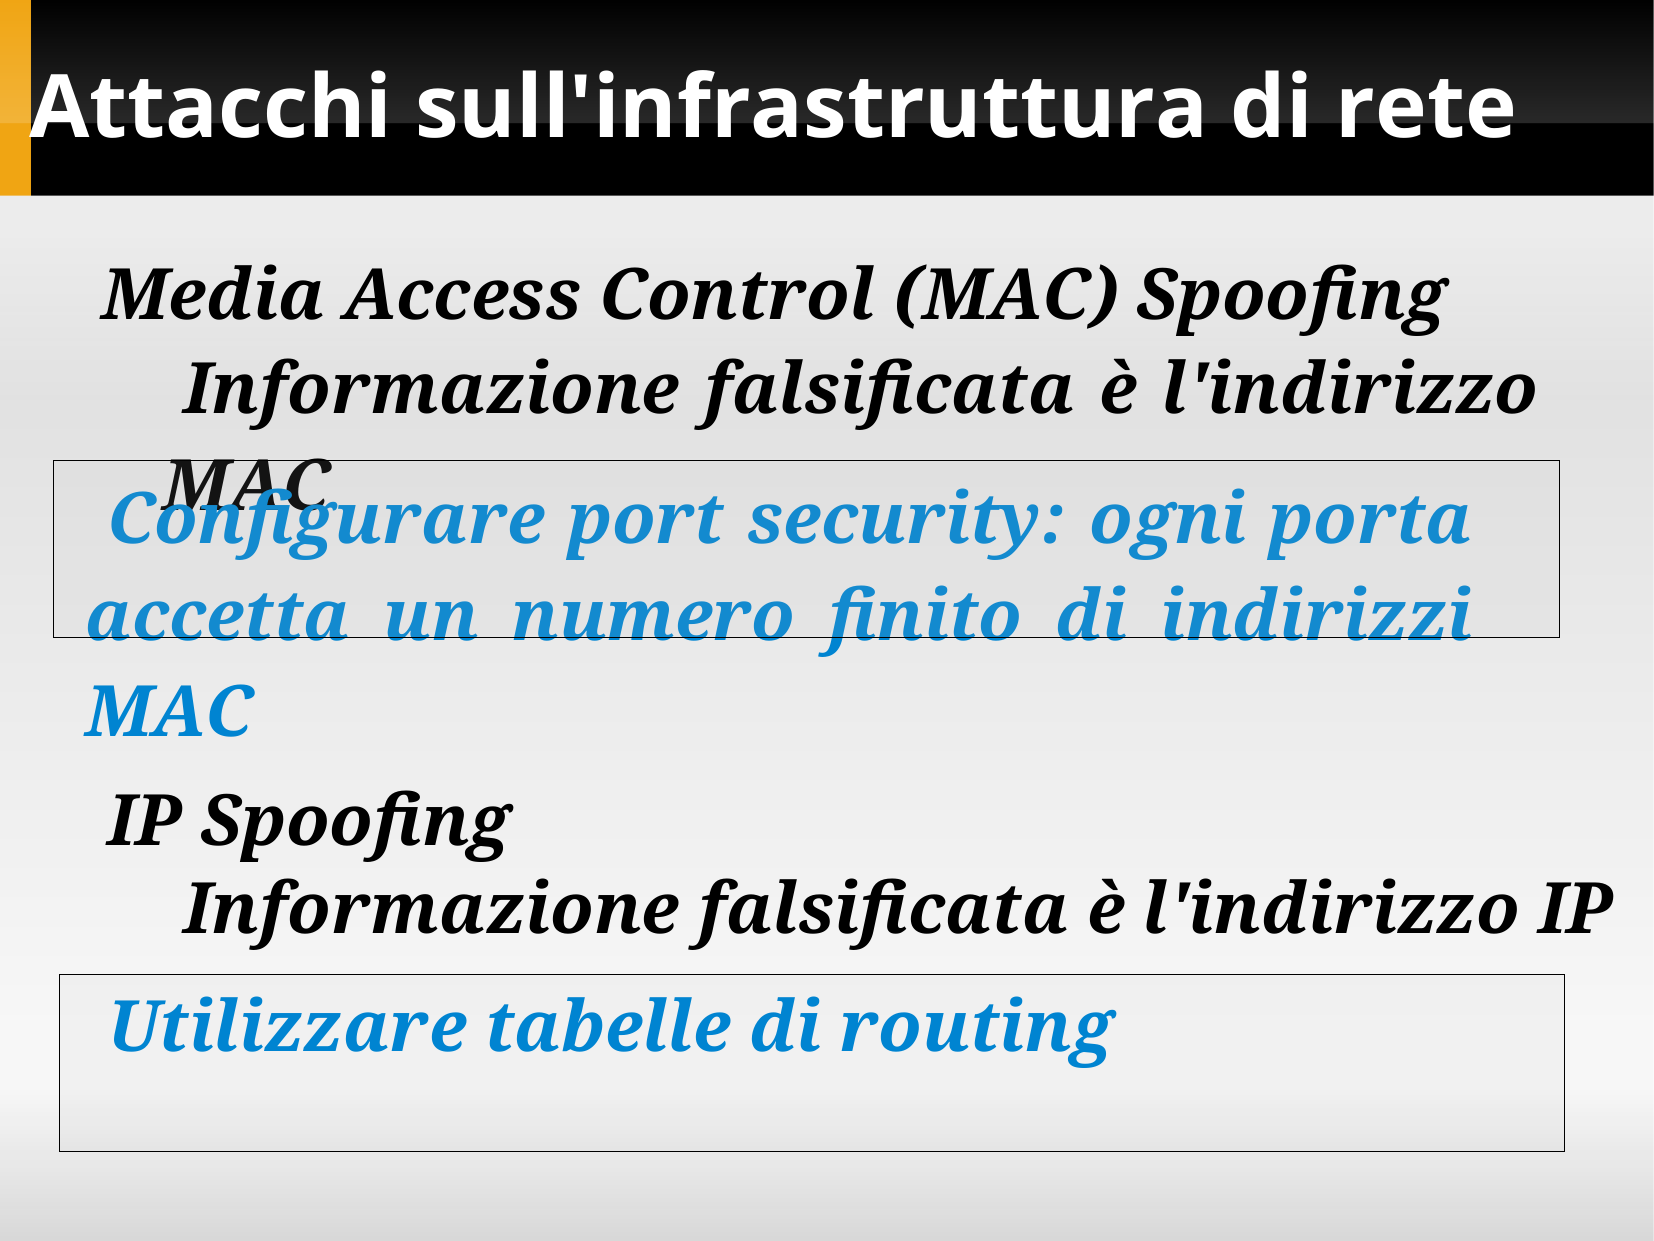

# Attacchi sull'infrastruttura di rete
Media Access Control (MAC) Spoofing
Informazione falsificata è l'indirizzo MAC
Configurare port security: ogni porta accetta un numero finito di indirizzi MAC
IP Spoofing
Informazione falsificata è l'indirizzo IP
Utilizzare tabelle di routing